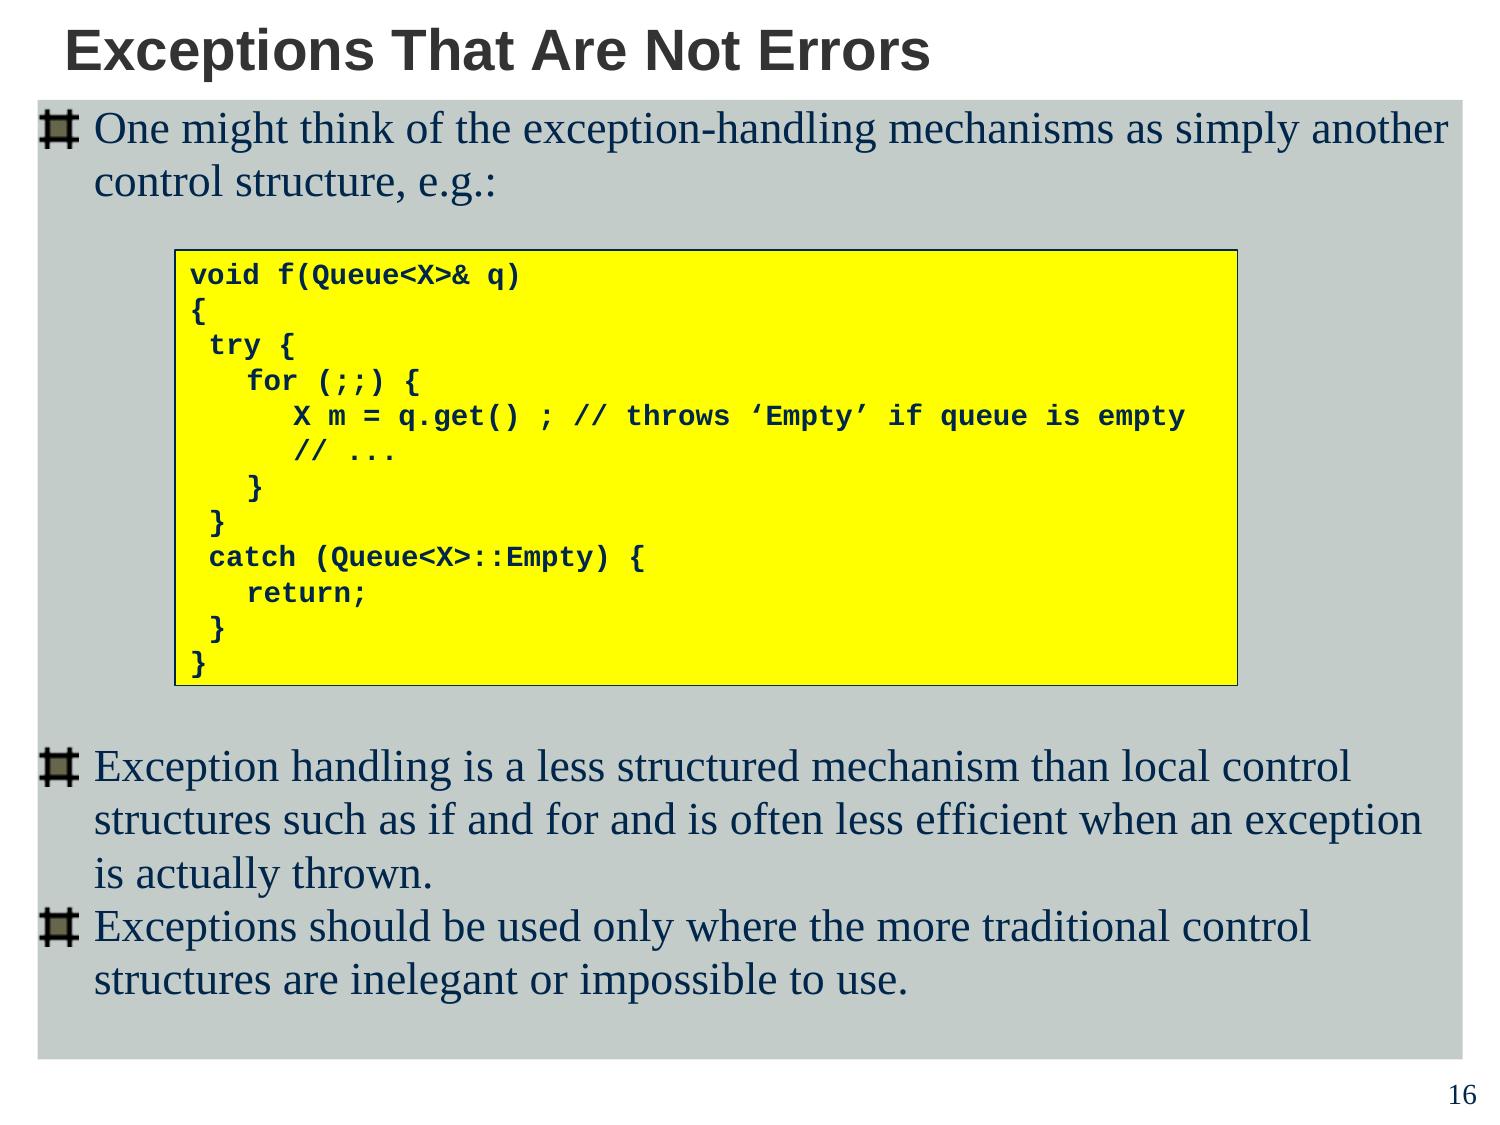

# Exceptions That Are Not Errors
One might think of the exception-handling mechanisms as simply another control structure, e.g.:
Exception handling is a less structured mechanism than local control structures such as if and for and is often less efficient when an exception is actually thrown.
Exceptions should be used only where the more traditional control structures are inelegant or impossible to use.
void f(Queue<X>& q)
{
	try {
		for (;;) {
			X m = q.get() ; // throws ‘Empty’ if queue is empty
			// ...
		}
	}
	catch (Queue<X>::Empty) {
		return;
	}
}